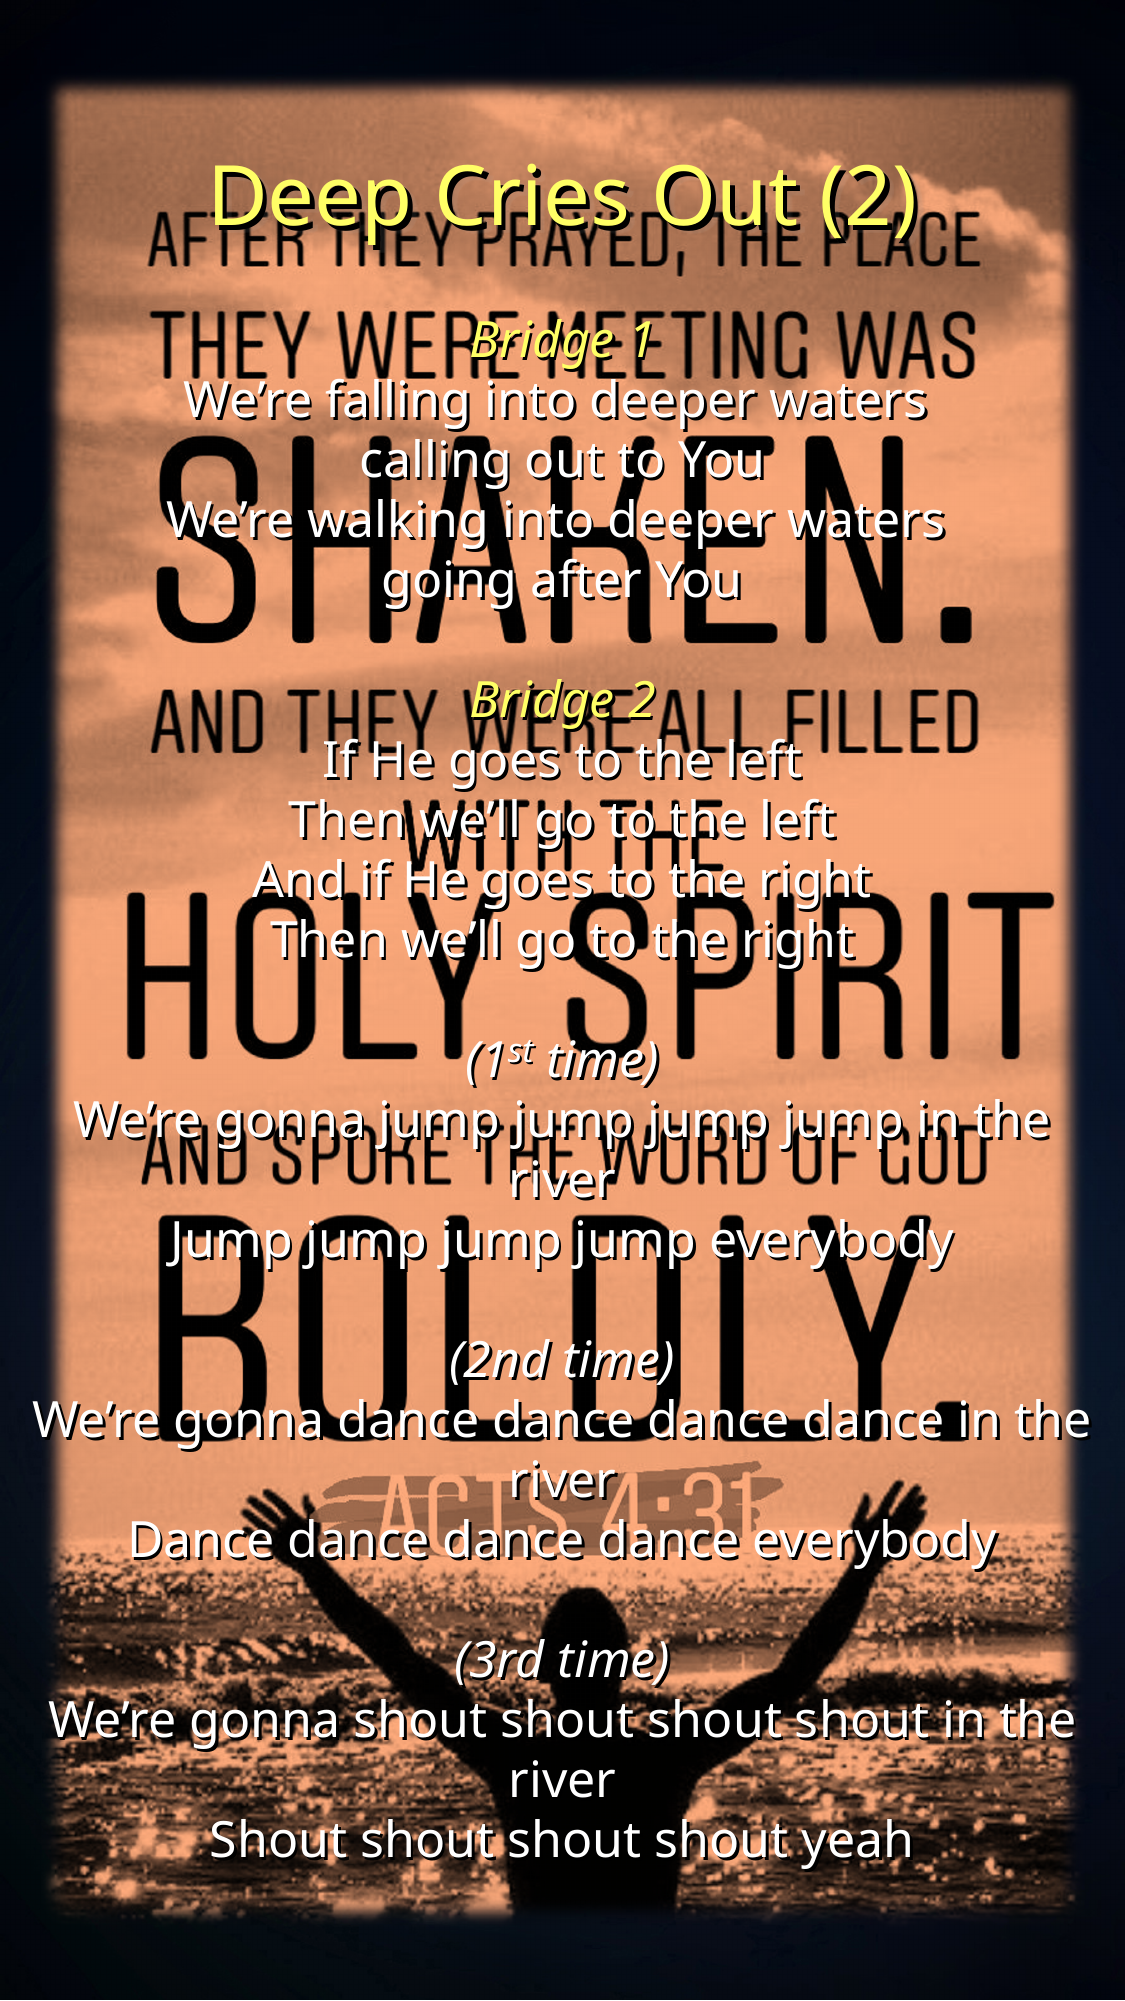

Deep Cries Out (2)
Bridge 1
We’re falling into deeper waters
calling out to You
We’re walking into deeper waters
going after You
Bridge 2
If He goes to the left
Then we’ll go to the left
And if He goes to the right
Then we’ll go to the right
(1st time)
We’re gonna jump jump jump jump in the river
Jump jump jump jump everybody
(2nd time)
We’re gonna dance dance dance dance in the river
Dance dance dance dance everybody
(3rd time)
We’re gonna shout shout shout shout in the river
Shout shout shout shout yeah